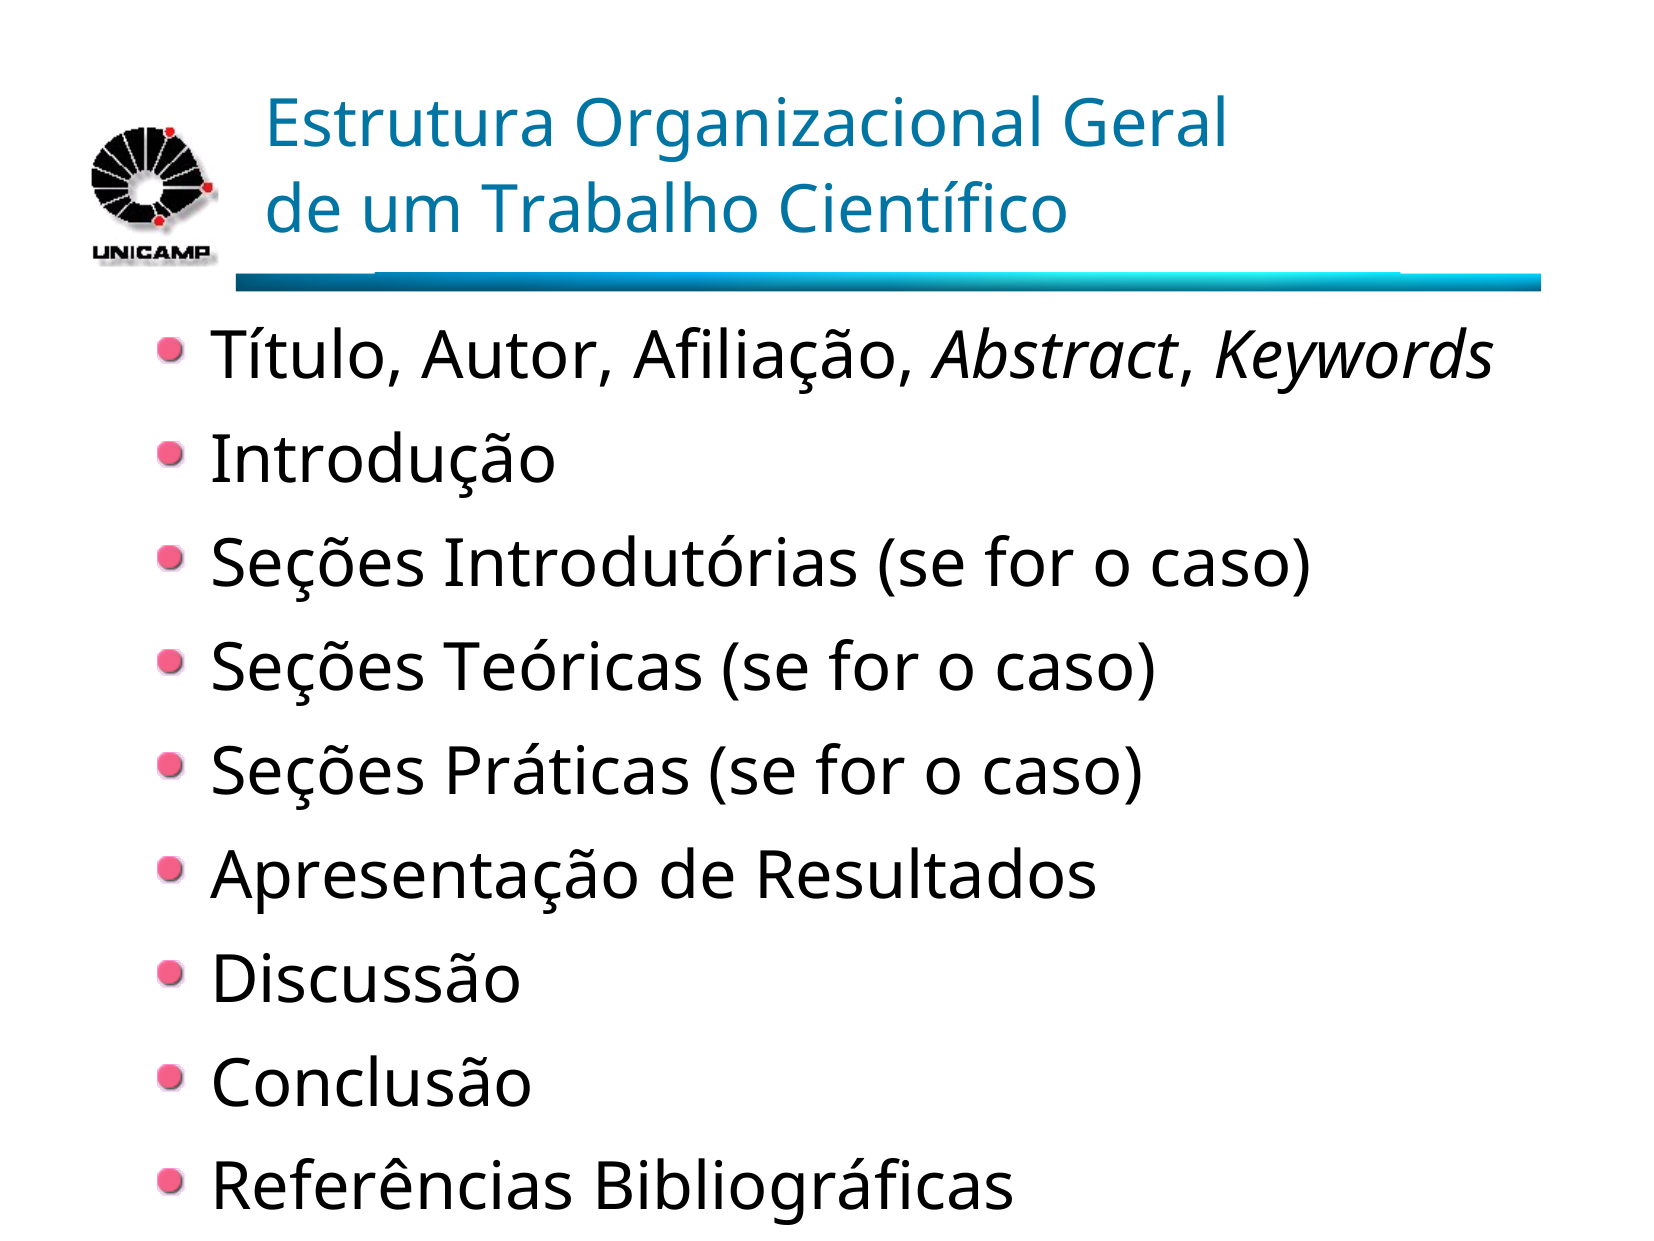

# Estrutura Organizacional Geral de um Trabalho Científico
Título, Autor, Afiliação, Abstract, Keywords
Introdução
Seções Introdutórias (se for o caso)
Seções Teóricas (se for o caso)
Seções Práticas (se for o caso)
Apresentação de Resultados
Discussão
Conclusão
Referências Bibliográficas